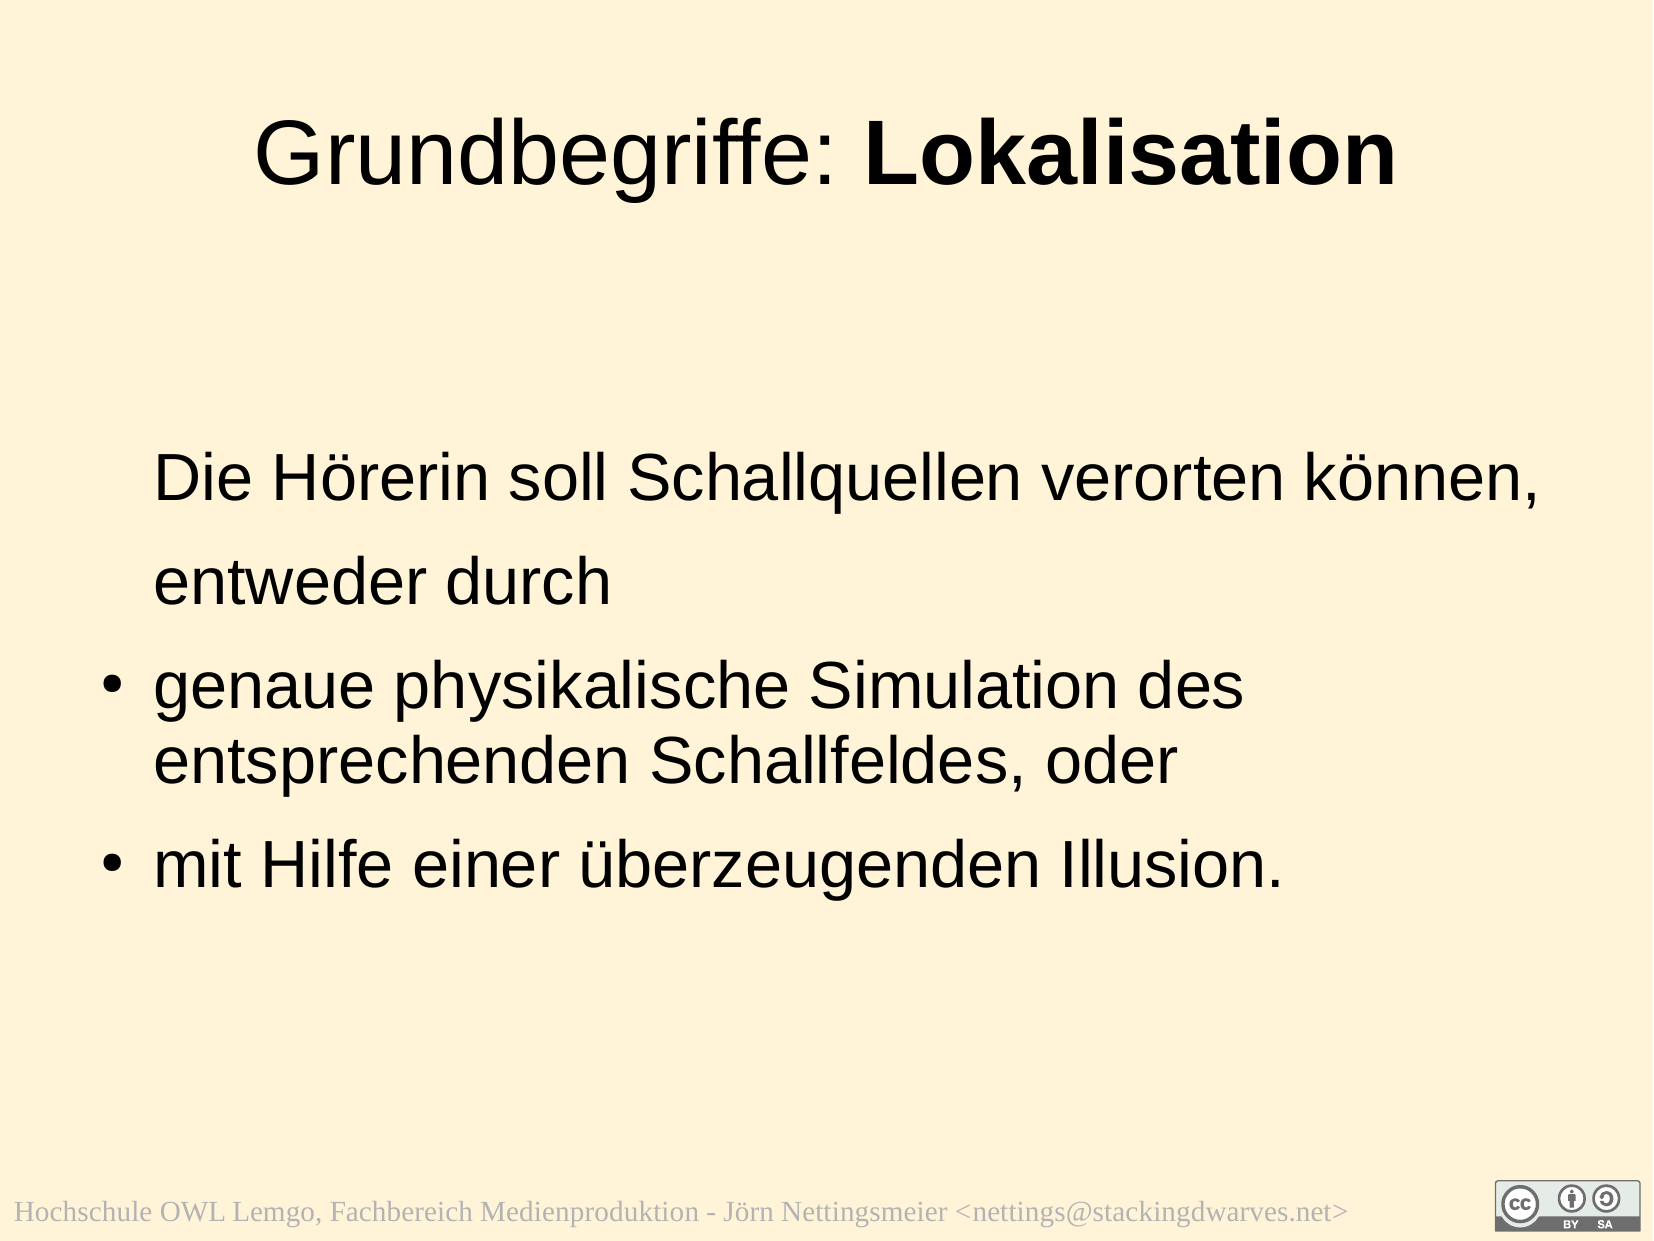

Grundbegriffe: Lokalisation
# Die Hörerin soll Schallquellen verorten können,
entweder durch
genaue physikalische Simulation des entsprechenden Schallfeldes, oder
mit Hilfe einer überzeugenden Illusion.